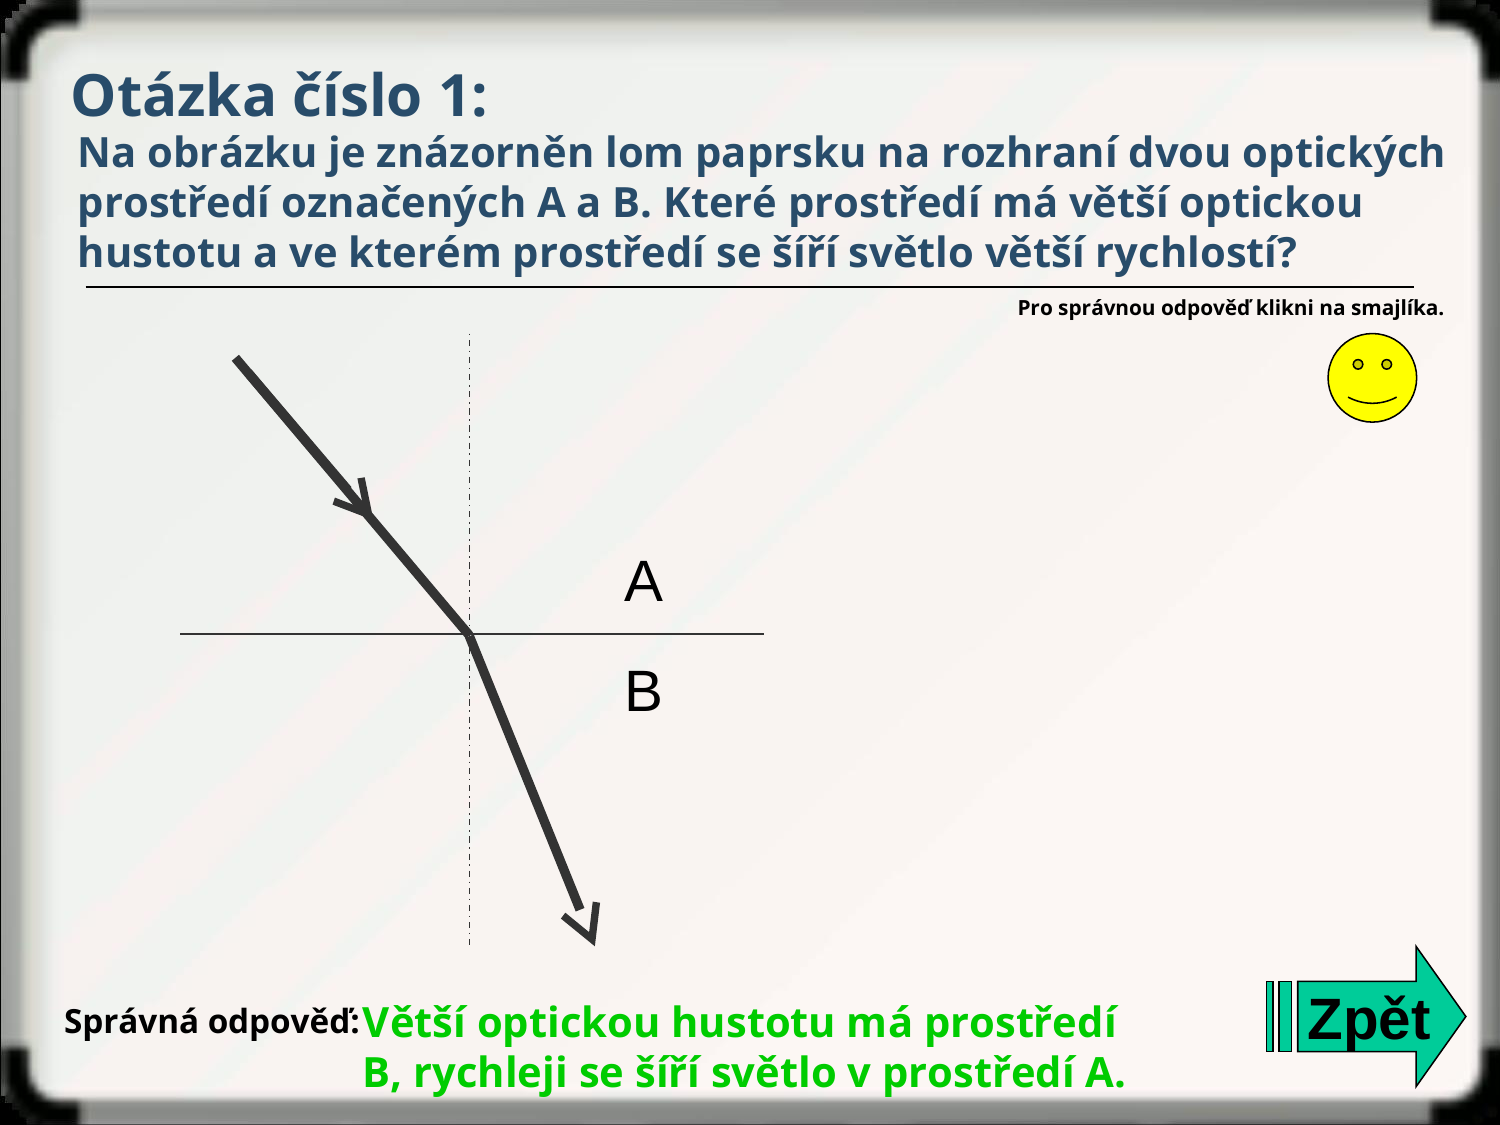

Otázka číslo 1:
Na obrázku je znázorněn lom paprsku na rozhraní dvou optických prostředí označených A a B. Které prostředí má větší optickou hustotu a ve kterém prostředí se šíří světlo větší rychlostí?
Pro správnou odpověď klikni na smajlíka.
A
B
Zpět
Správná odpověď:
Větší optickou hustotu má prostředí B, rychleji se šíří světlo v prostředí A.